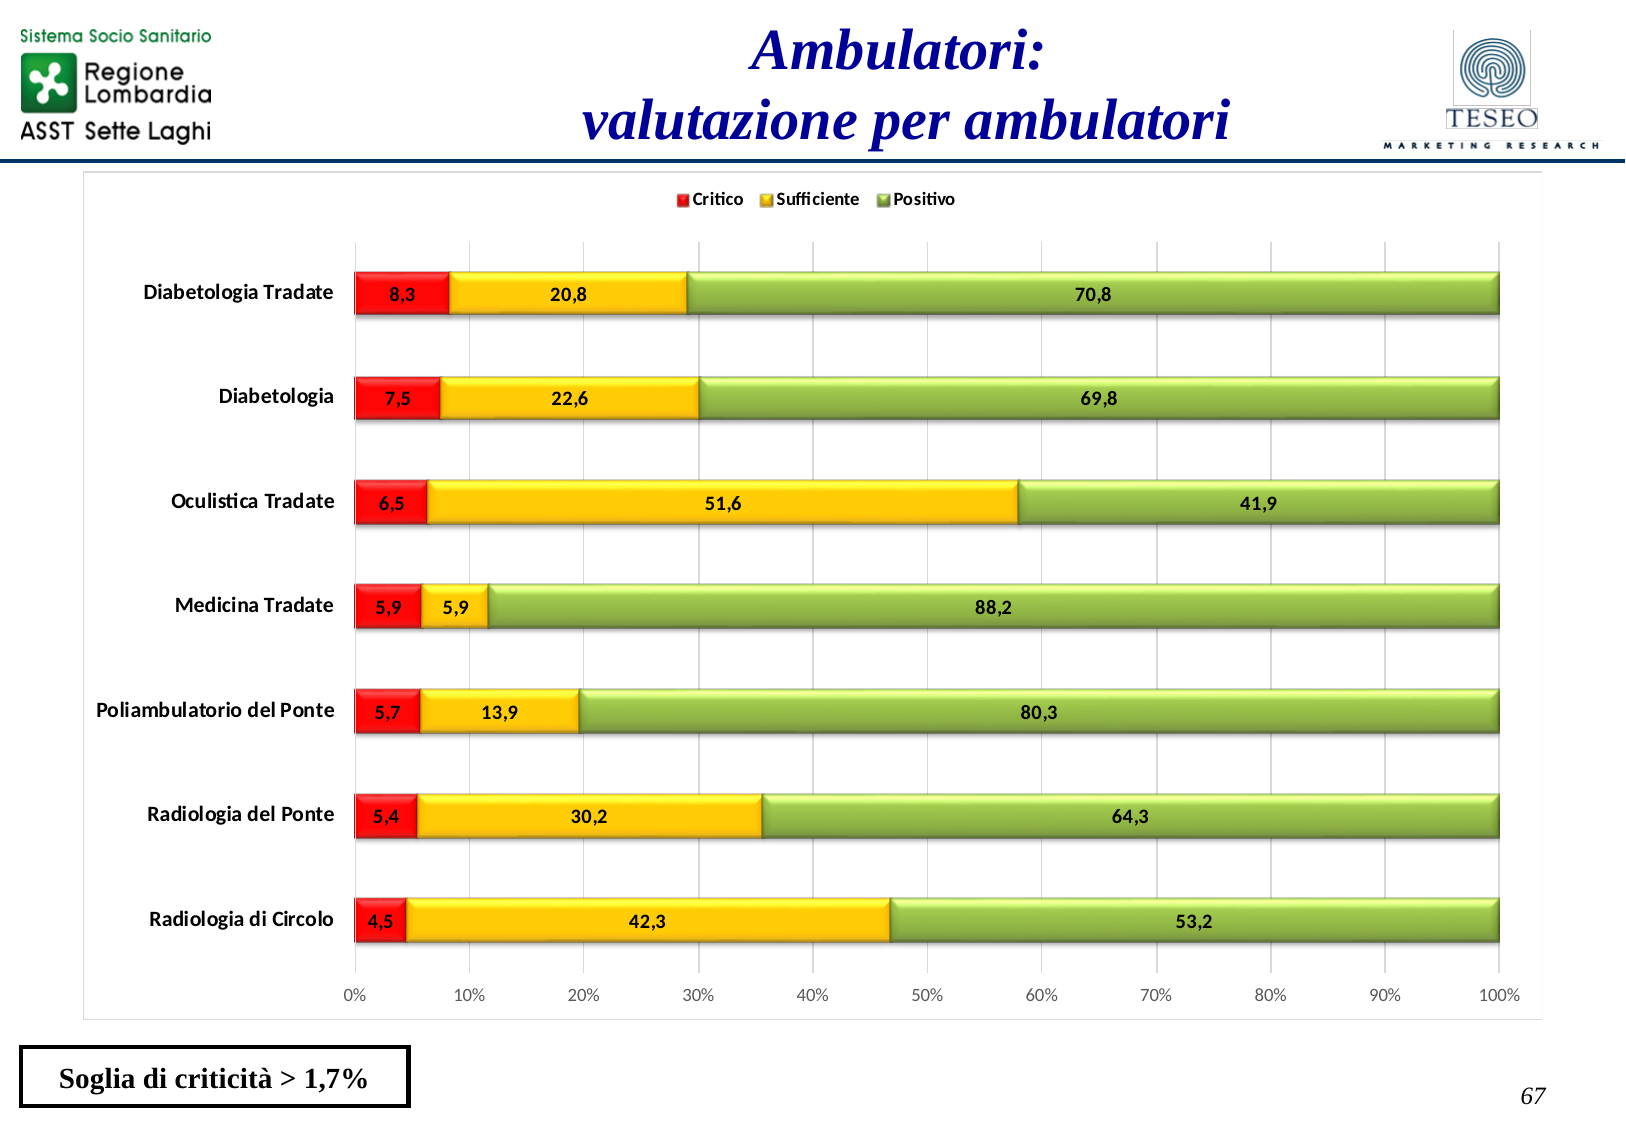

Ambulatori:
valutazione per ambulatori
Soglia di criticità > 1,7%